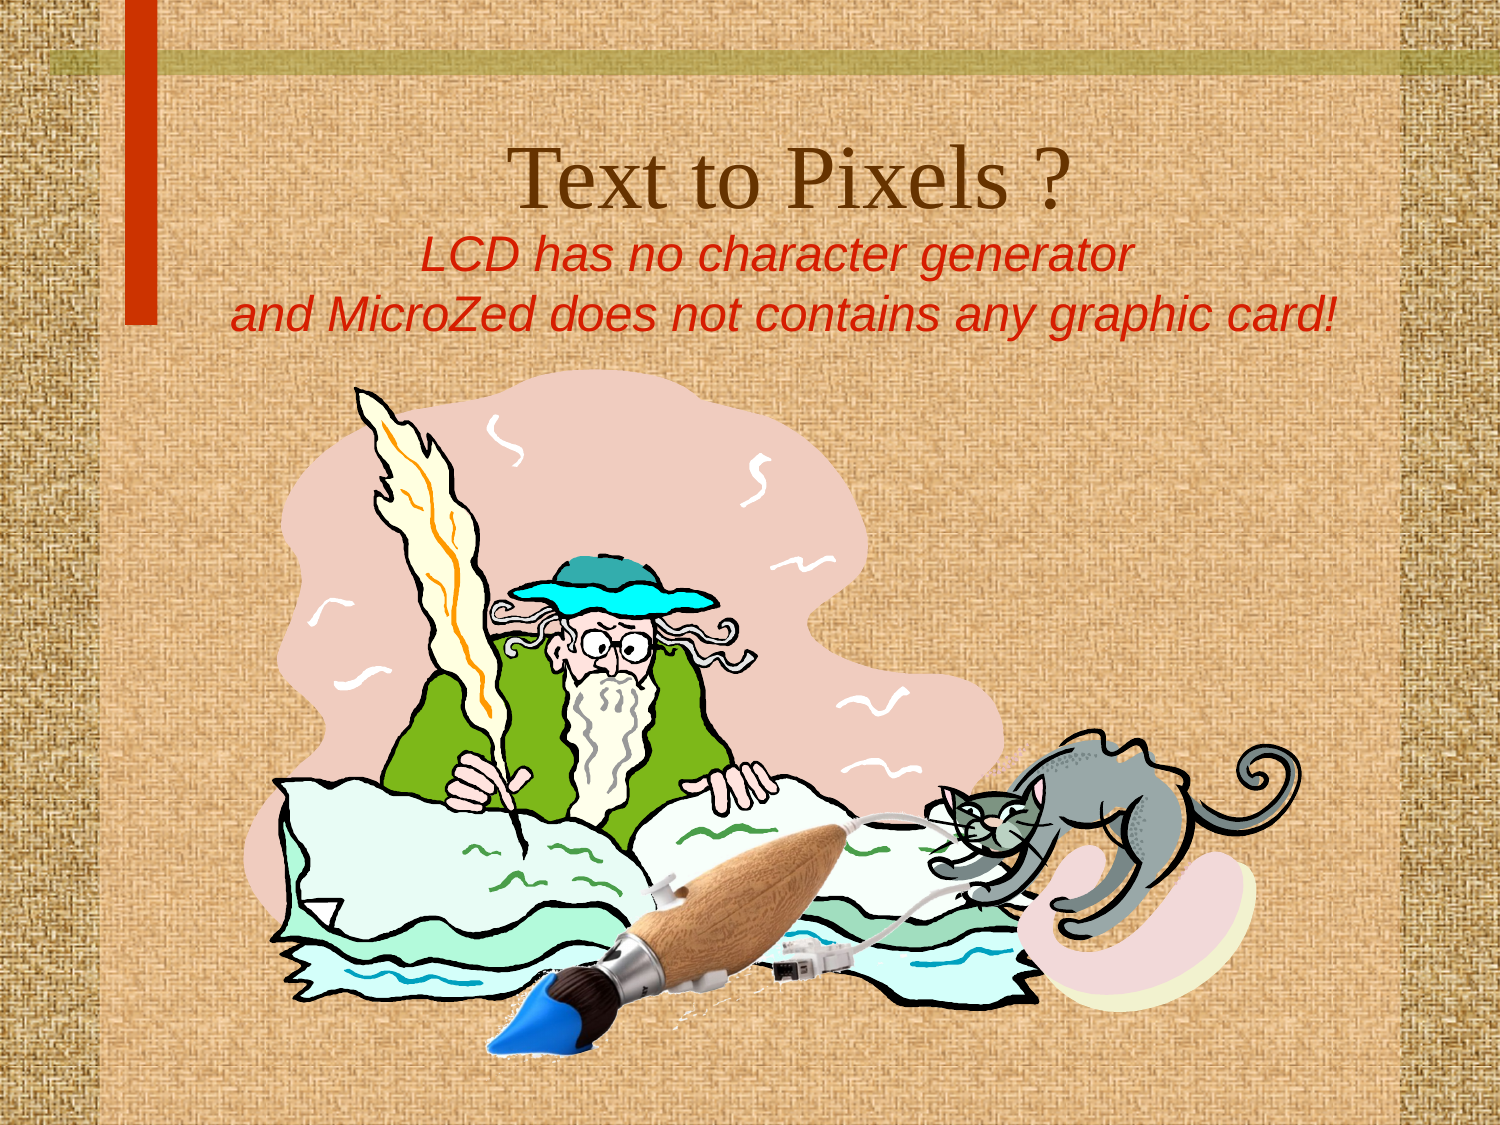

# Text to Pixels ?
LCD has no character generator
and MicroZed does not contains any graphic card!